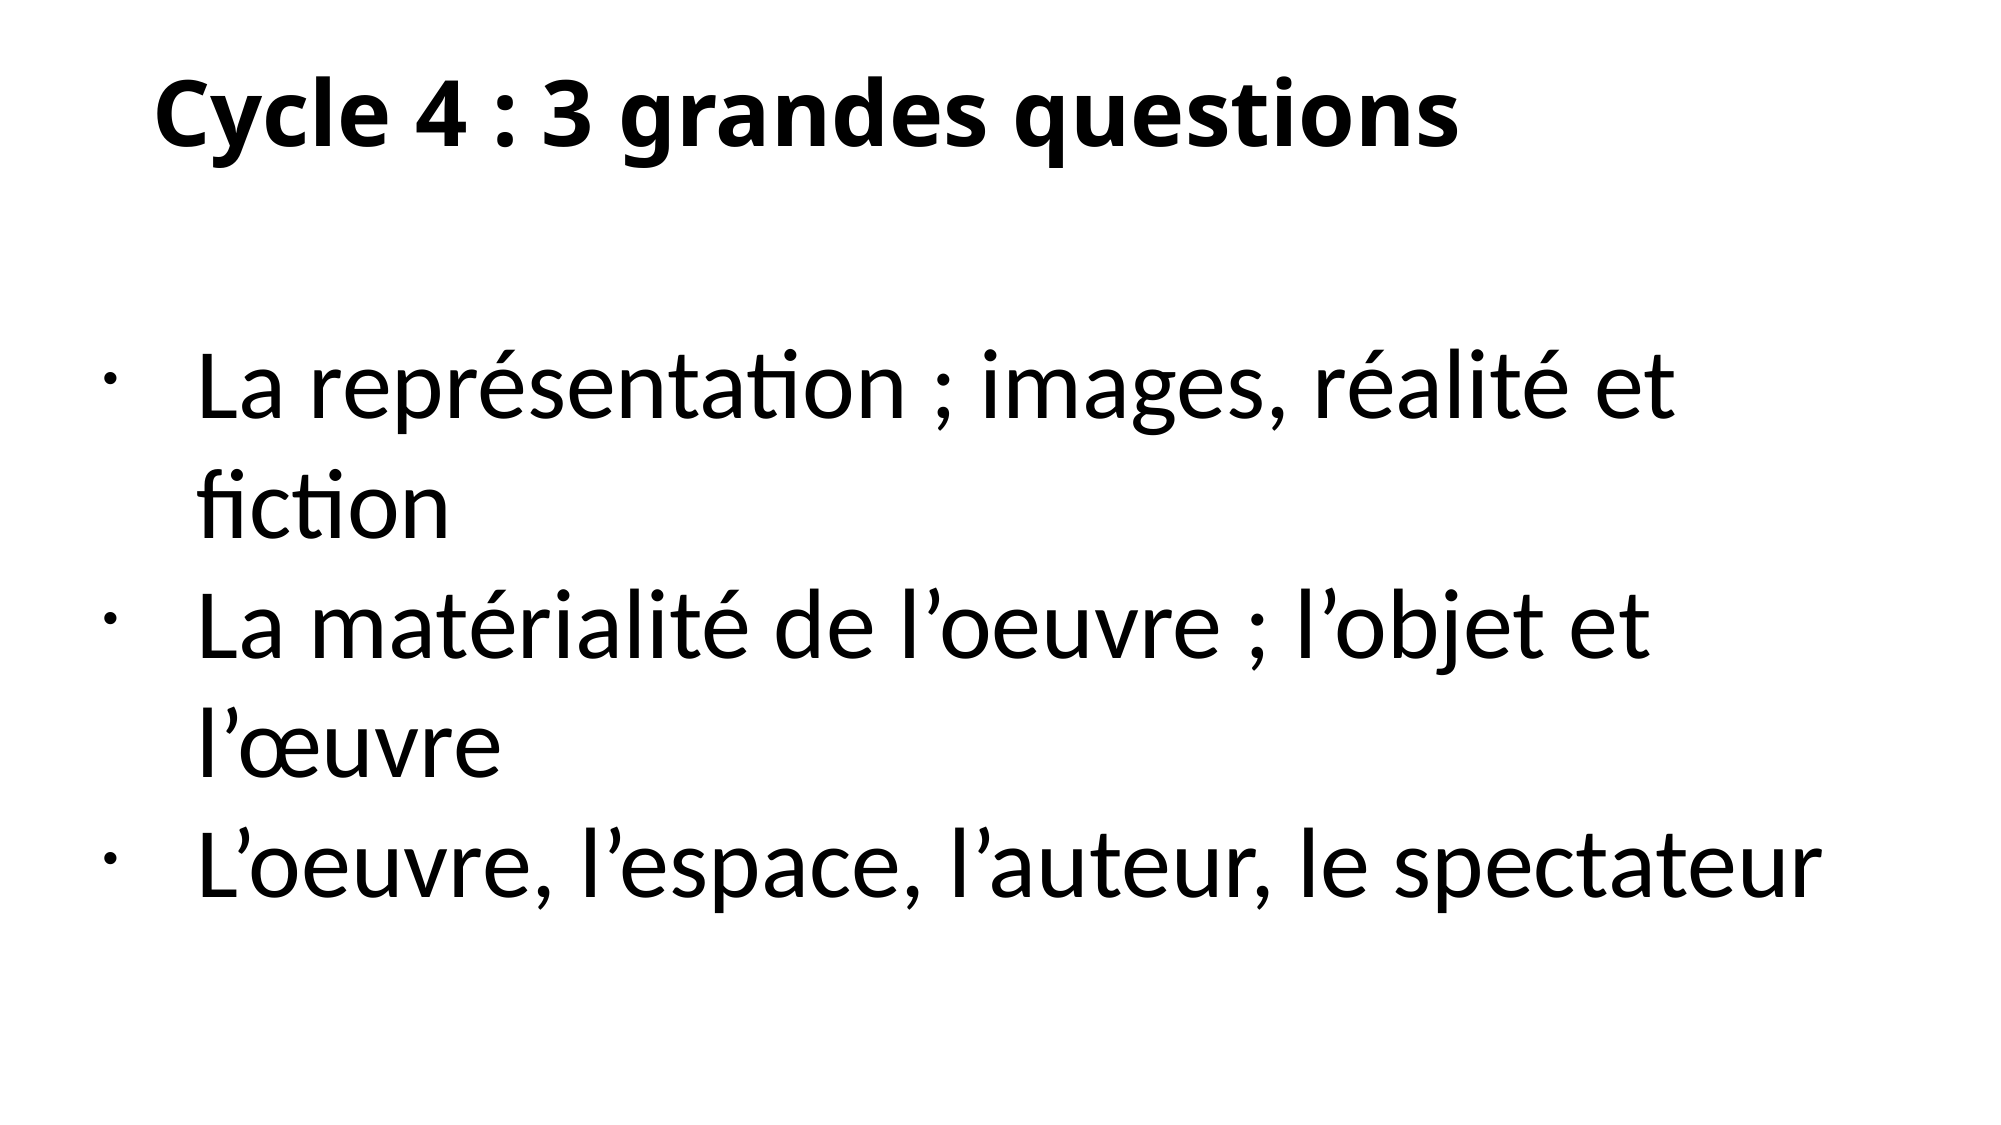

# Cycle 4 : 3 grandes questions
La représentation ; images, réalité et fiction
La matérialité de l’oeuvre ; l’objet et l’œuvre
L’oeuvre, l’espace, l’auteur, le spectateur